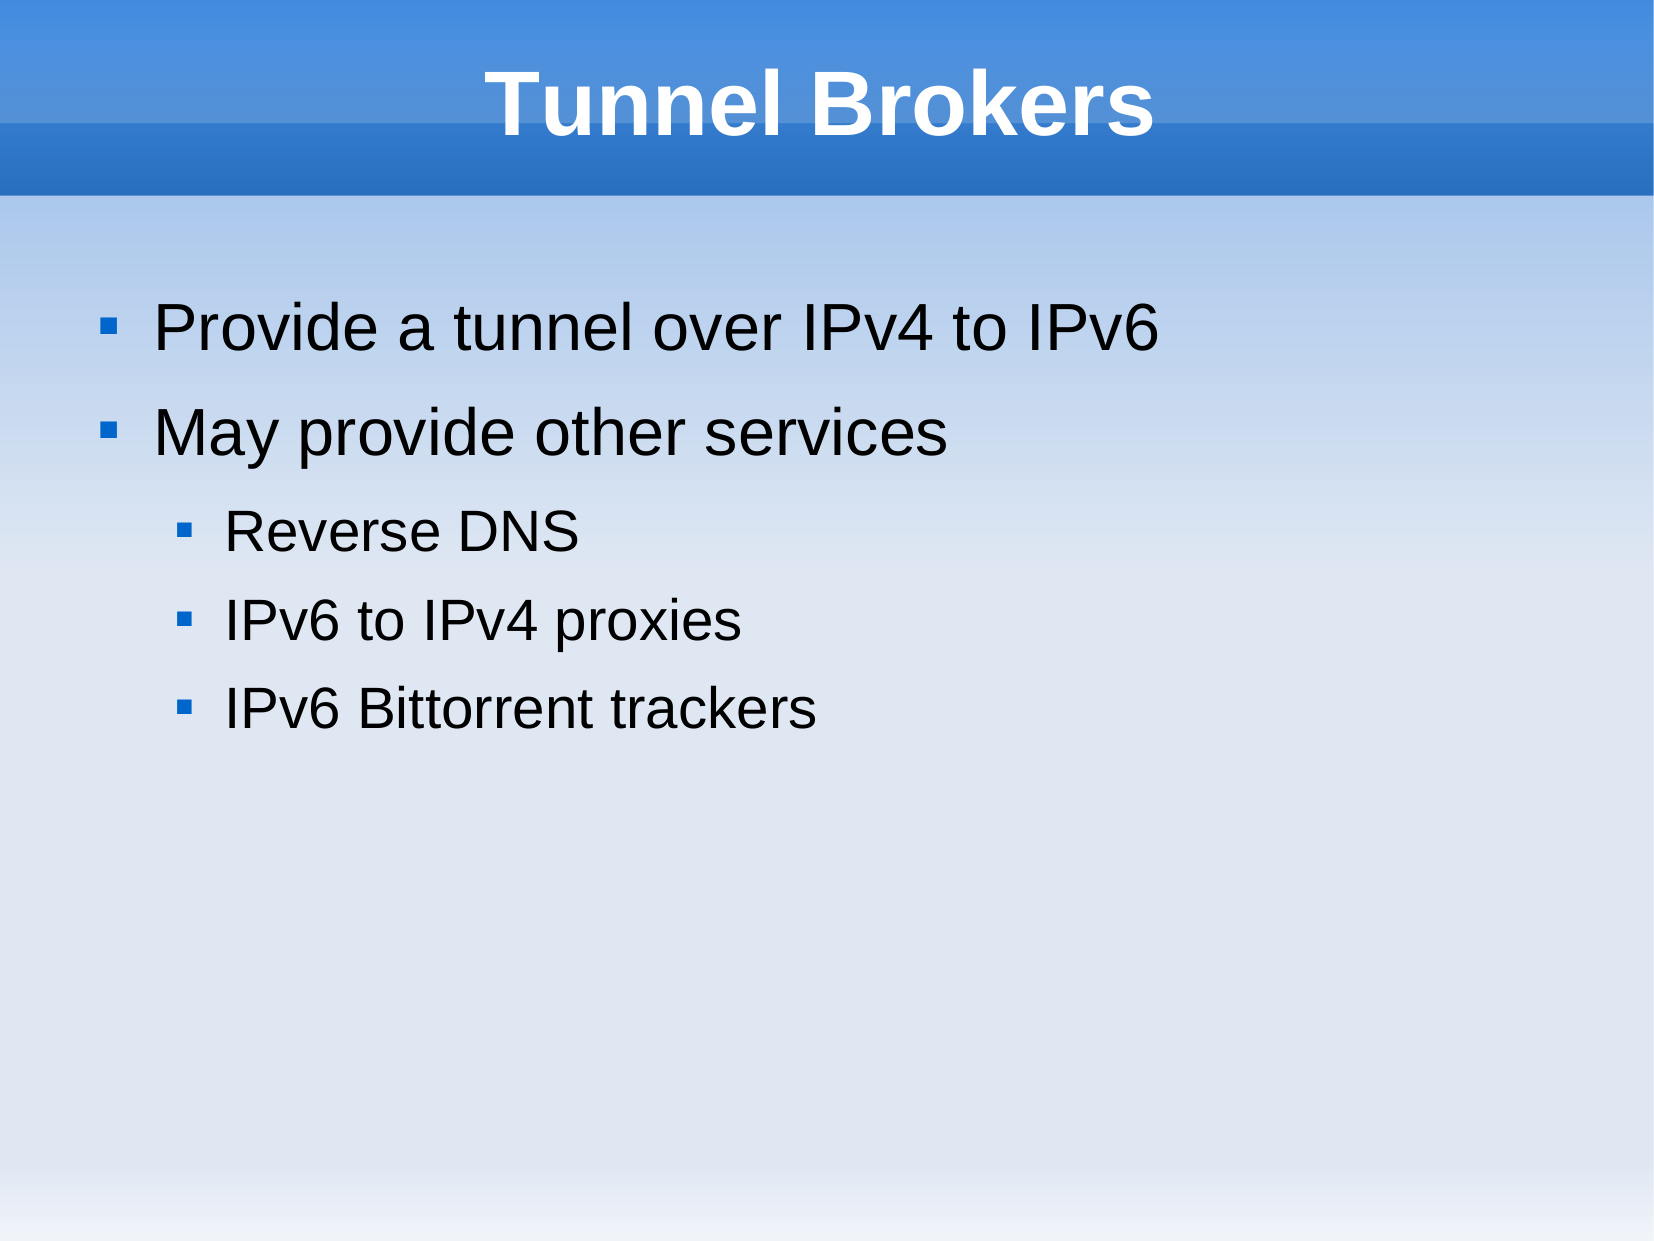

# Tunnel Brokers
Provide a tunnel over IPv4 to IPv6
May provide other services
Reverse DNS
IPv6 to IPv4 proxies
IPv6 Bittorrent trackers